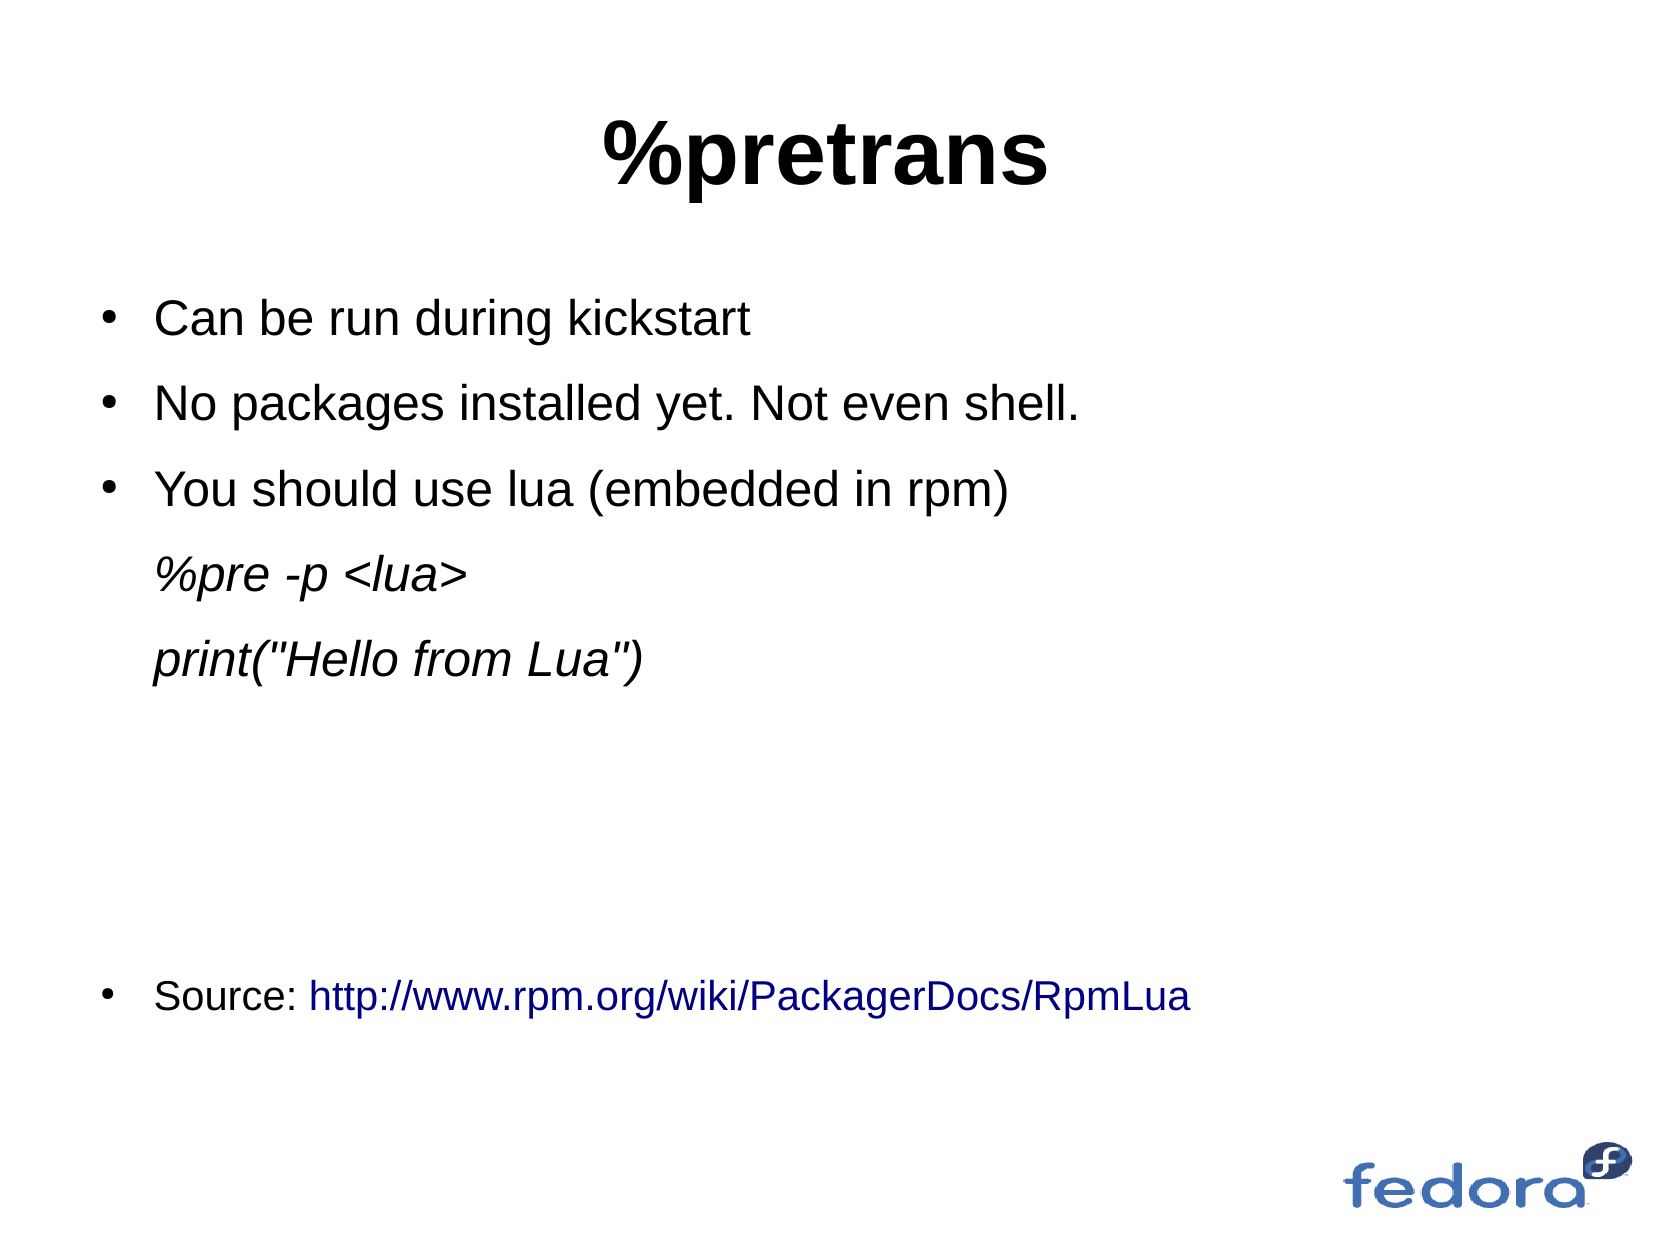

# %pretrans
Can be run during kickstart
No packages installed yet. Not even shell.
You should use lua (embedded in rpm)
%pre -p <lua>
print("Hello from Lua")
Source: http://www.rpm.org/wiki/PackagerDocs/RpmLua